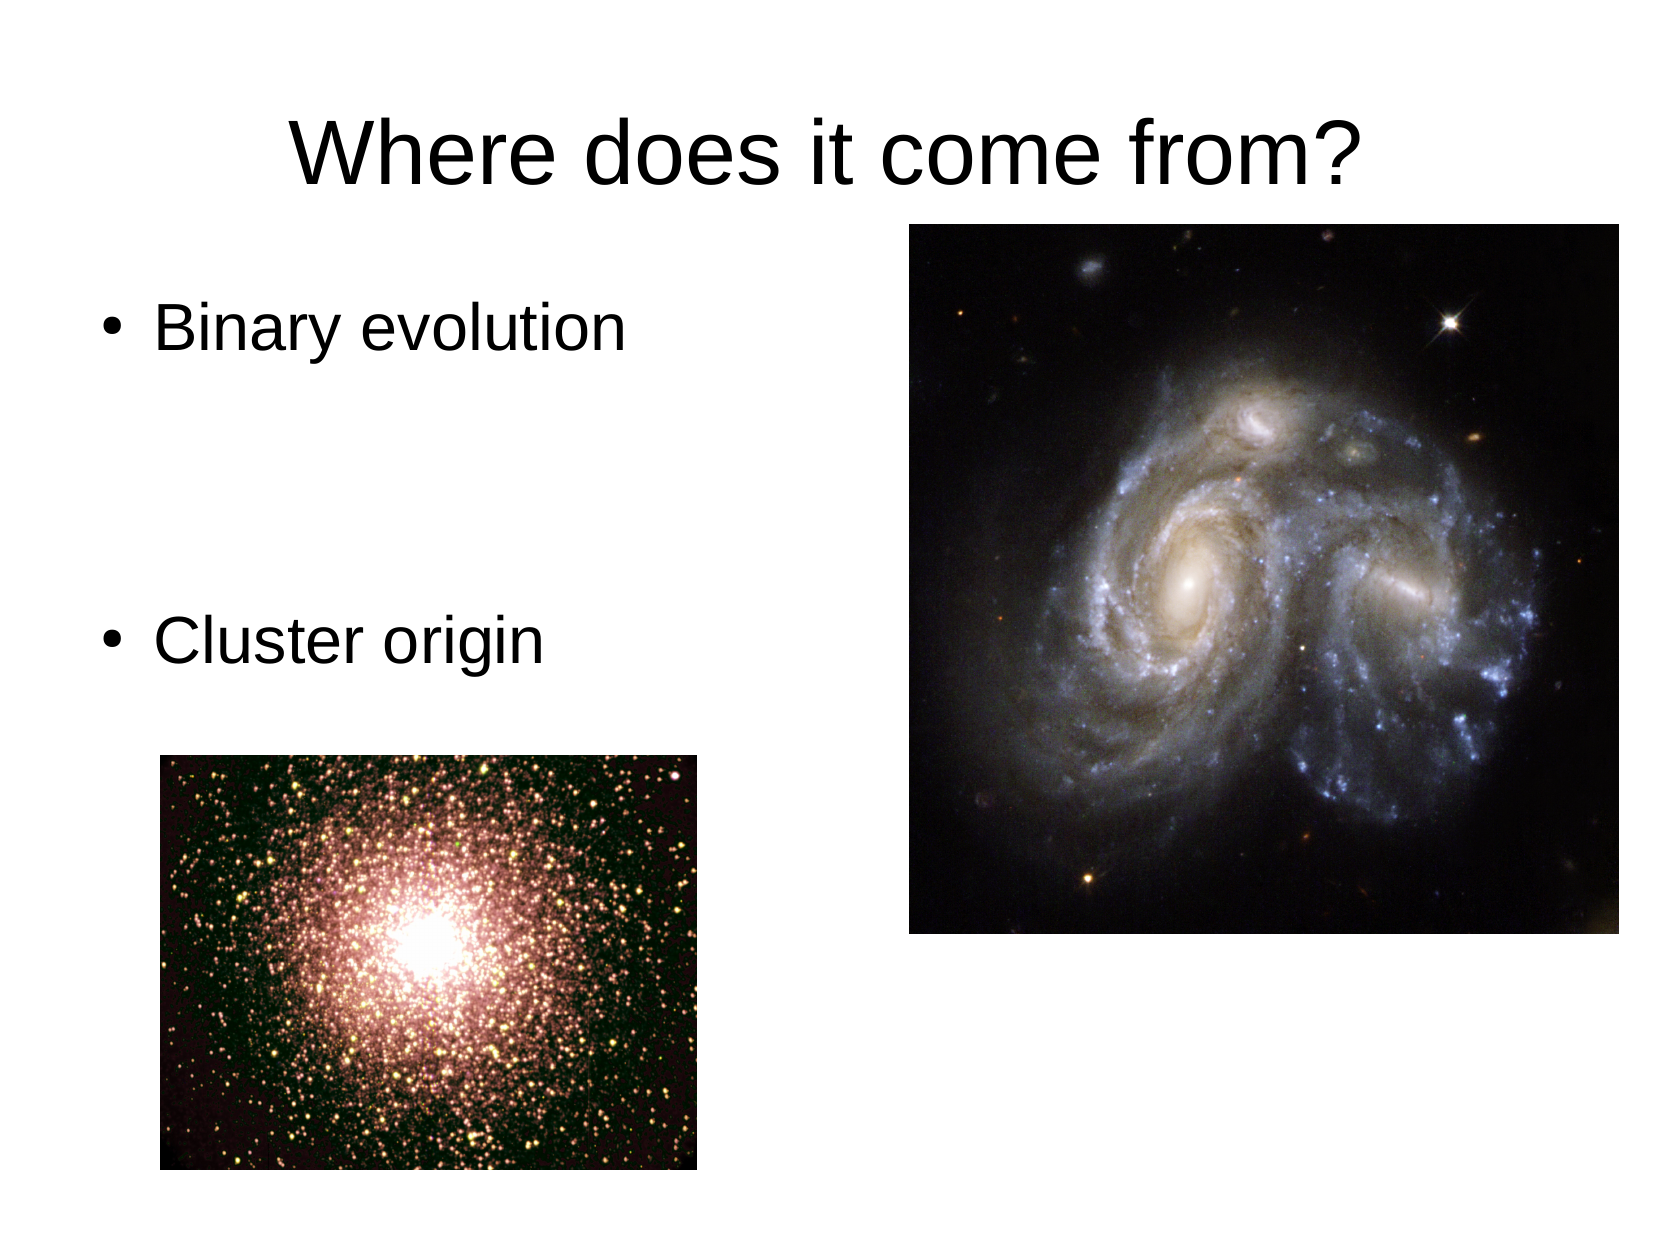

# Where does it come from?
Binary evolution
Cluster origin